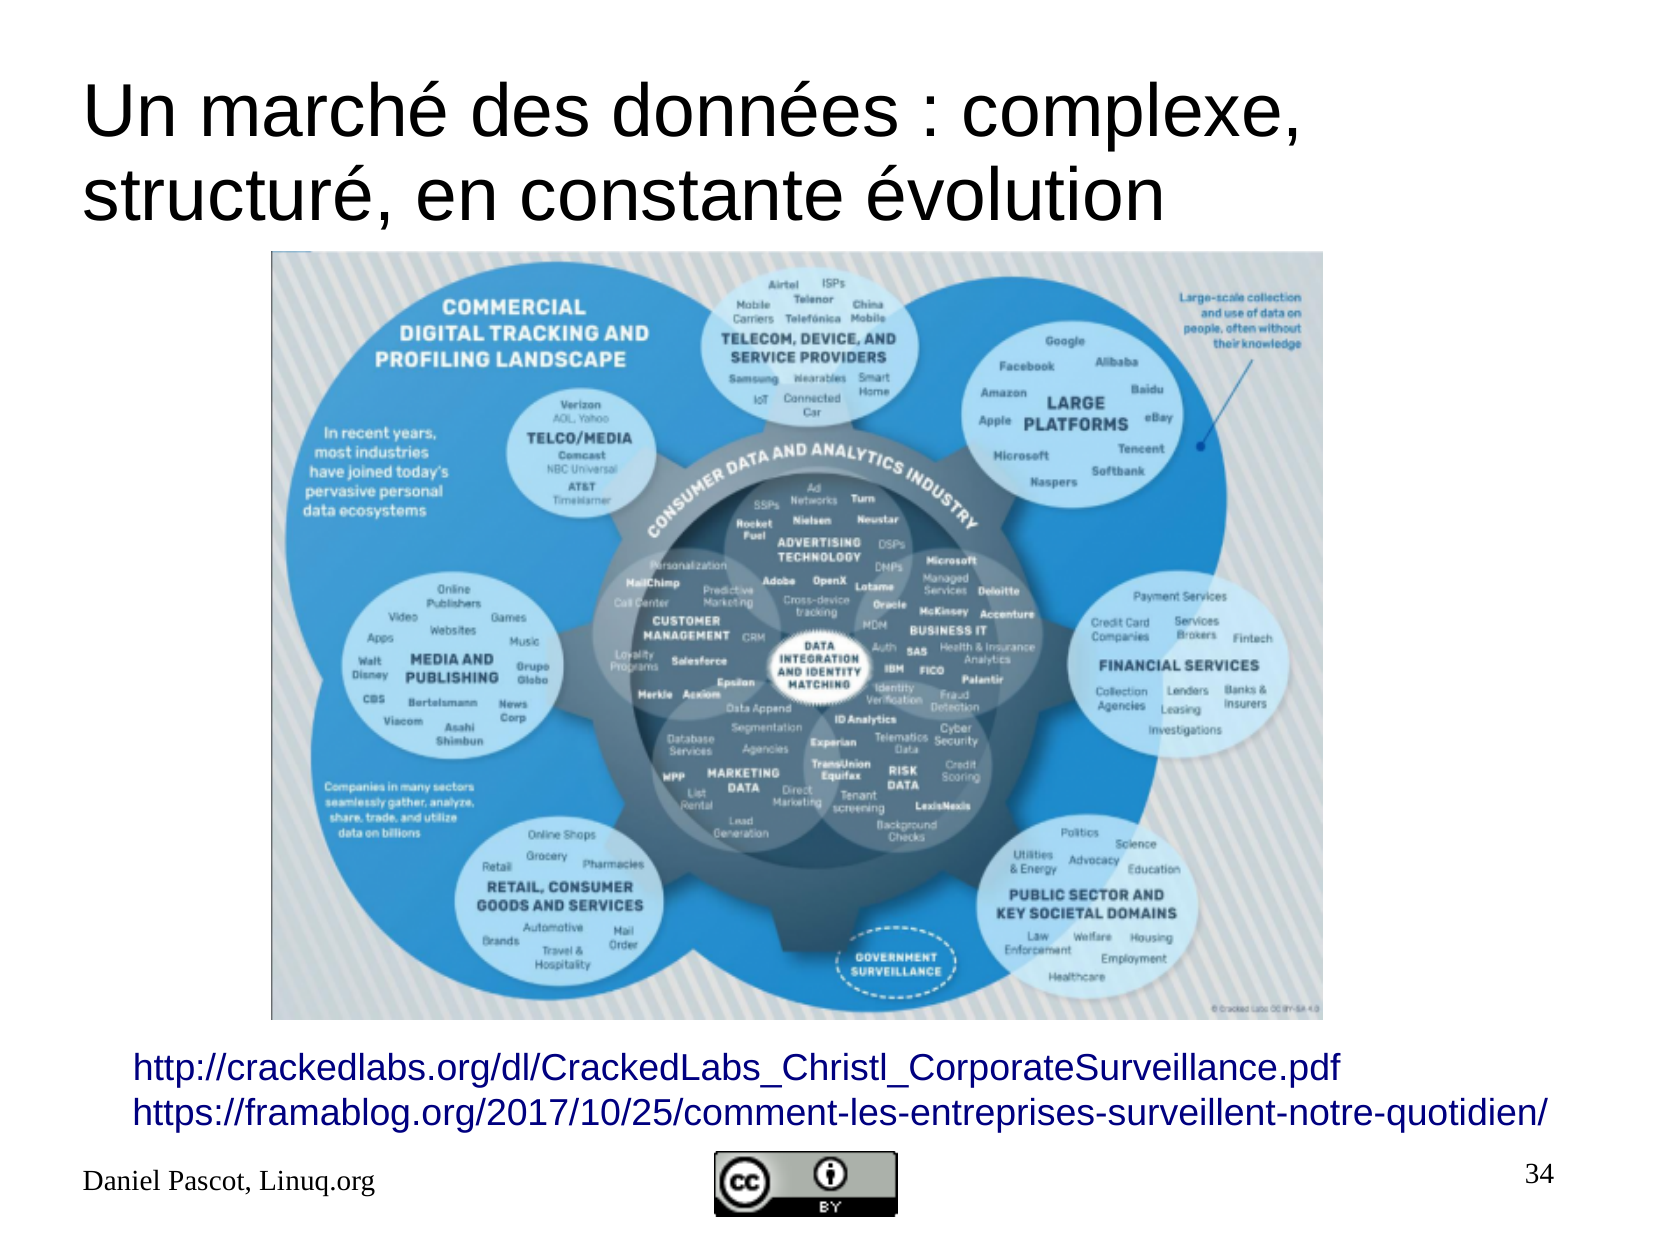

# Un marché des données : complexe, structuré, en constante évolution
http://crackedlabs.org/dl/CrackedLabs_Christl_CorporateSurveillance.pdf
https://framablog.org/2017/10/25/comment-les-entreprises-surveillent-notre-quotidien/
34
15-08- 2018